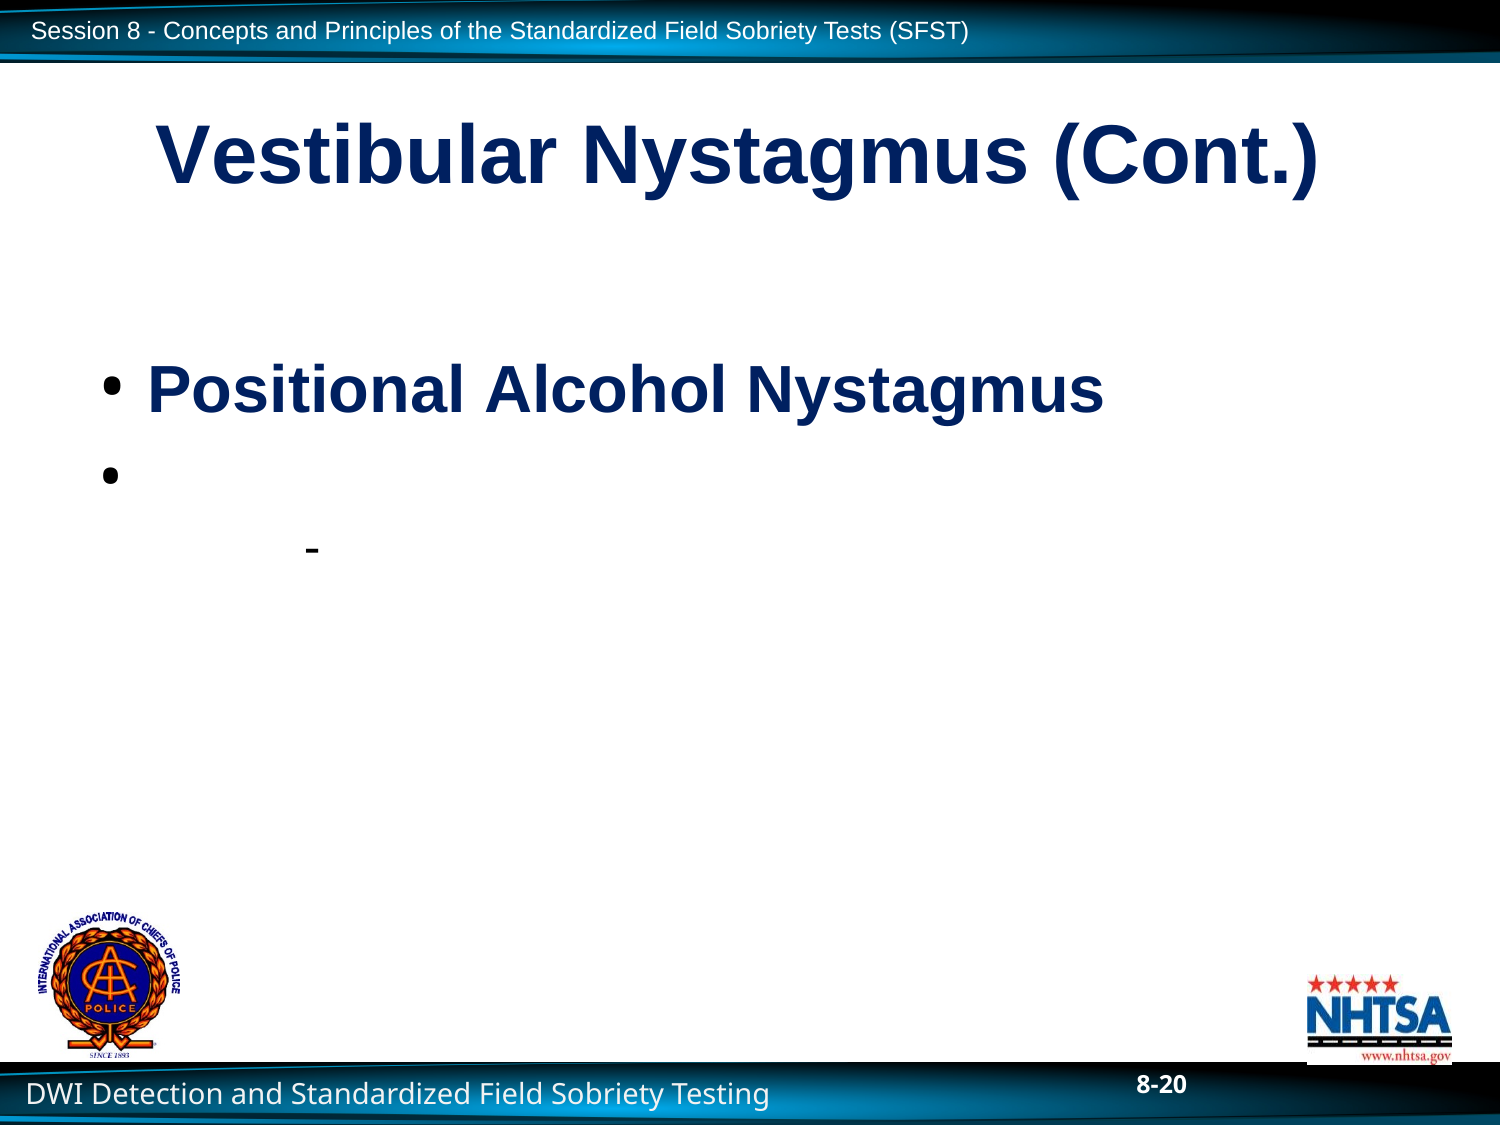

Vestibular Nystagmus (Cont.)
# Positional Alcohol Nystagmus
8-20